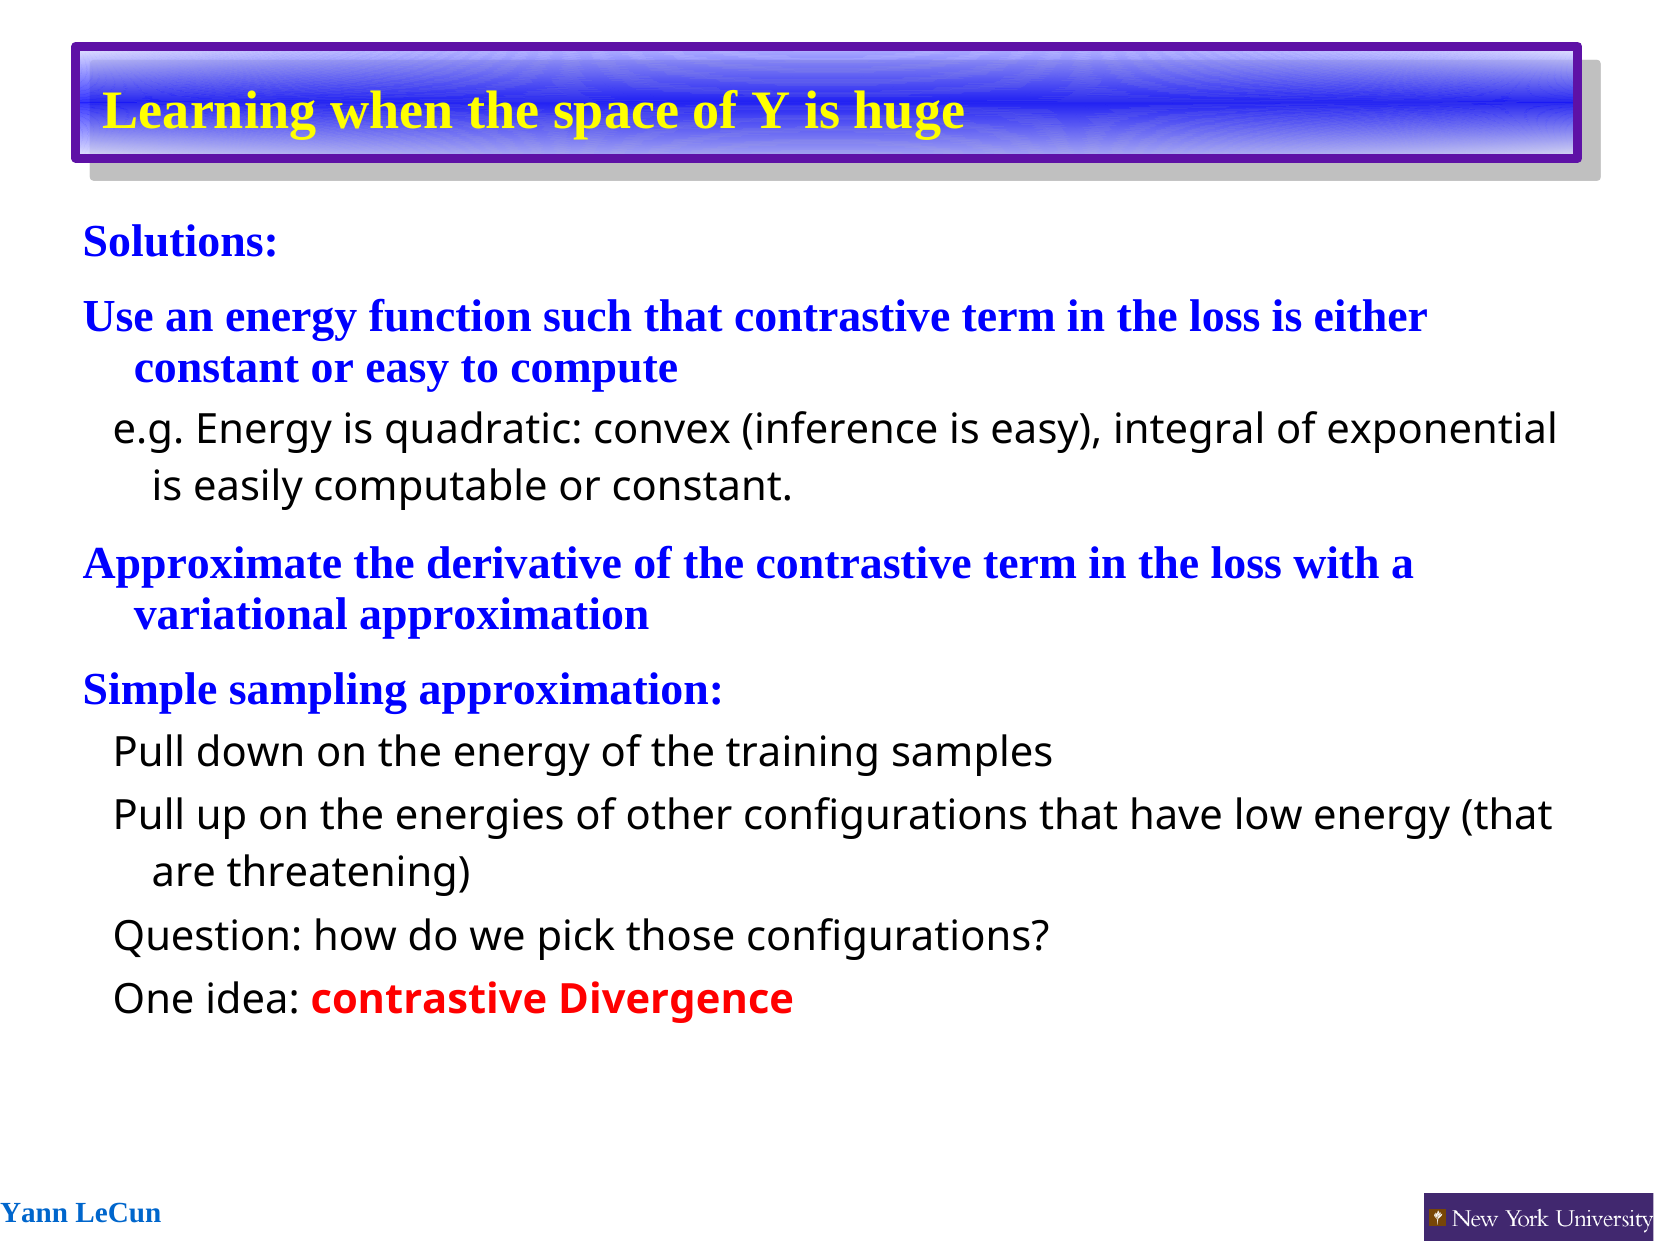

# Learning when the space of Y is huge
Solutions:
Use an energy function such that contrastive term in the loss is either constant or easy to compute
e.g. Energy is quadratic: convex (inference is easy), integral of exponential is easily computable or constant.
Approximate the derivative of the contrastive term in the loss with a variational approximation
Simple sampling approximation:
Pull down on the energy of the training samples
Pull up on the energies of other configurations that have low energy (that are threatening)
Question: how do we pick those configurations?
One idea: contrastive Divergence